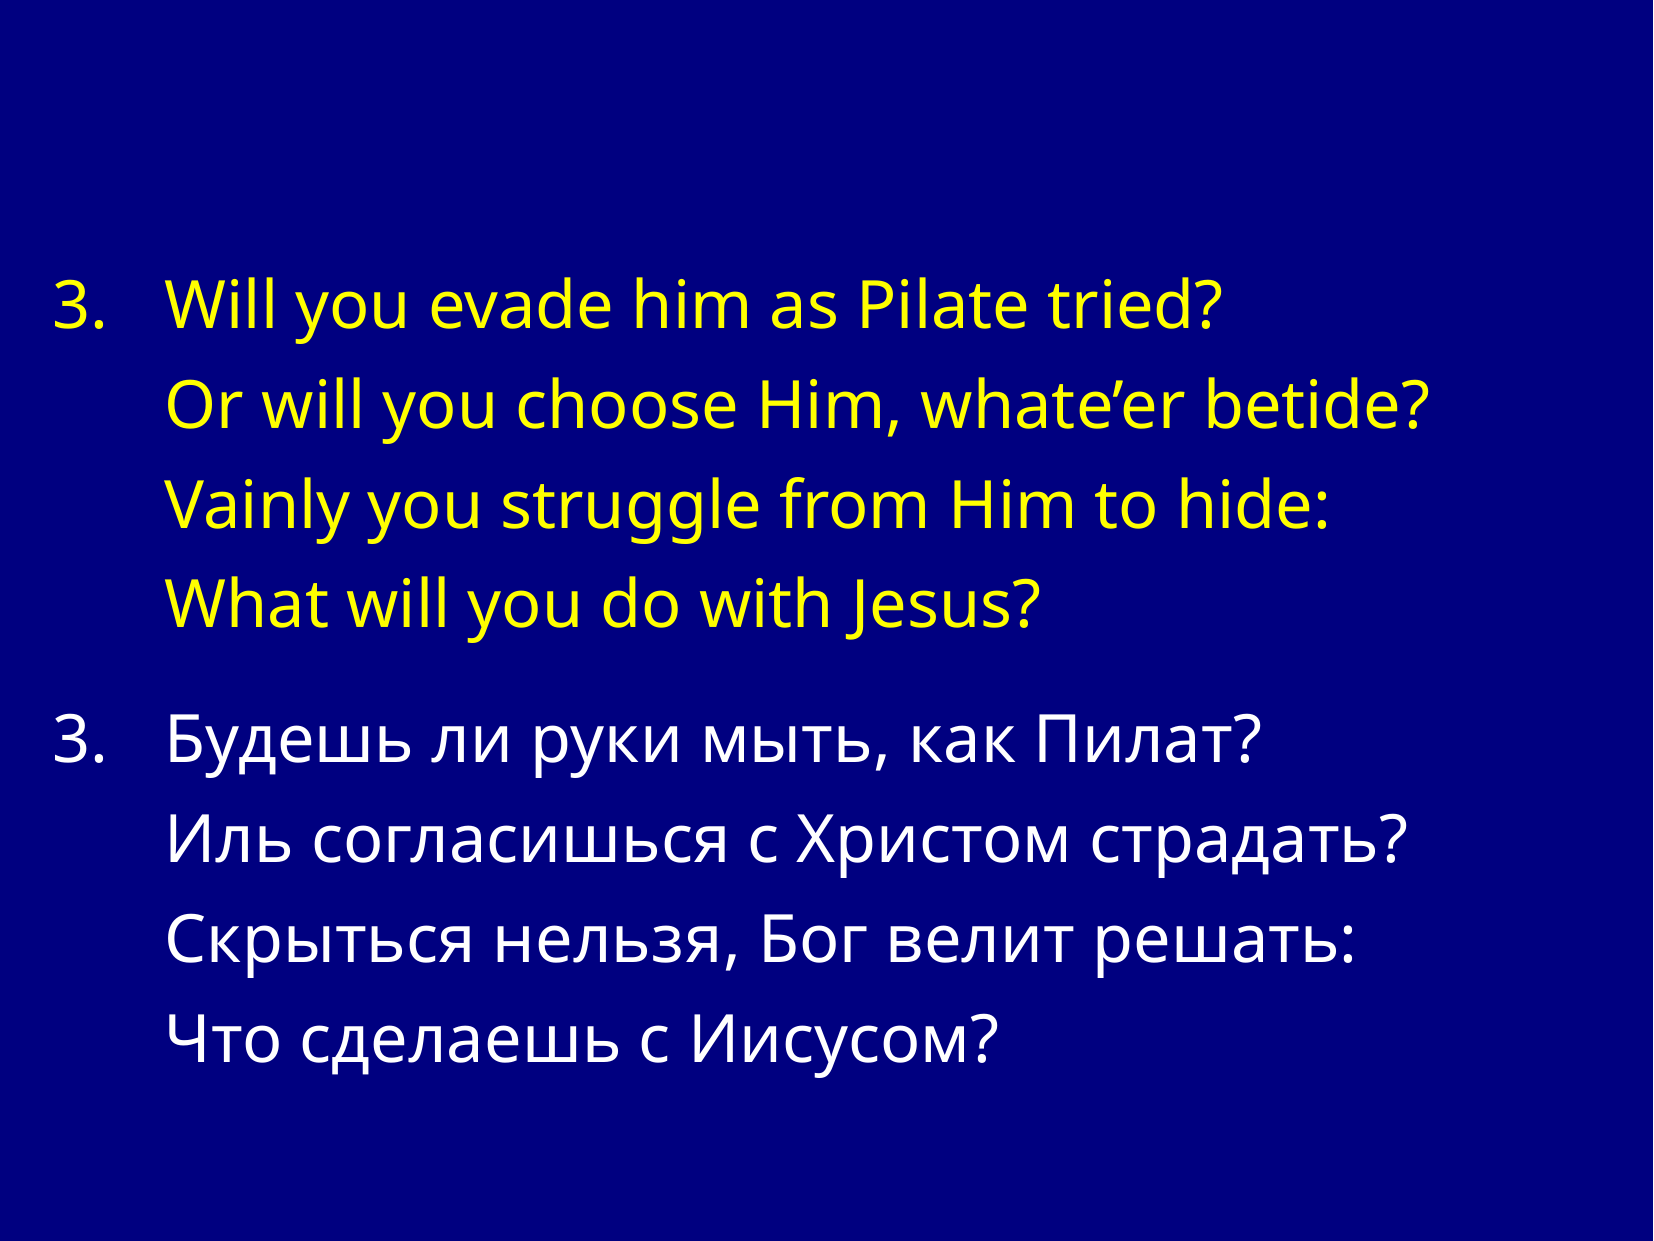

3.	Will you evade him as Pilate tried?
	Or will you choose Him, whate’er betide?
	Vainly you struggle from Him to hide:
	What will you do with Jesus?
3.	Будешь ли руки мыть, как Пилат?
	Иль согласишься с Христом страдать?
	Скрыться нельзя, Бог велит решать:
	Что сделаешь с Иисусом?